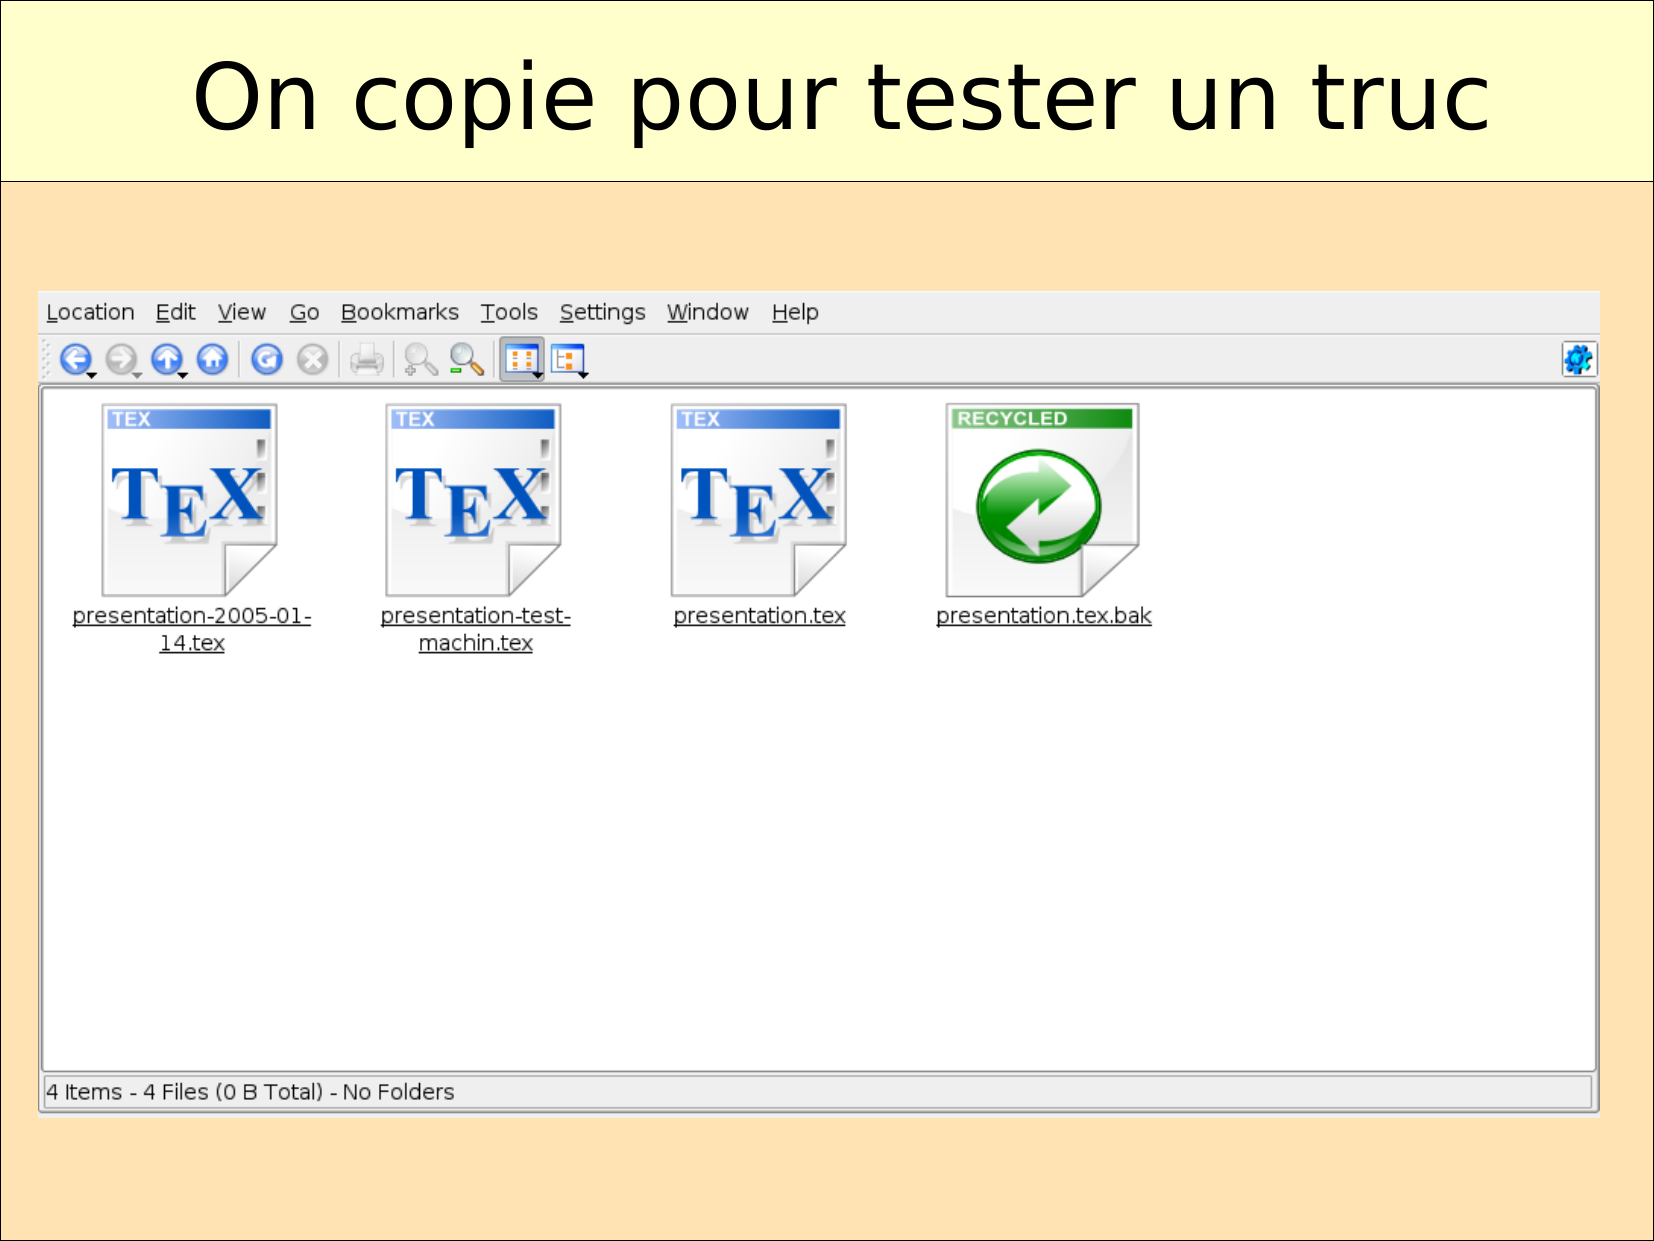

# On copie pour tester un truc